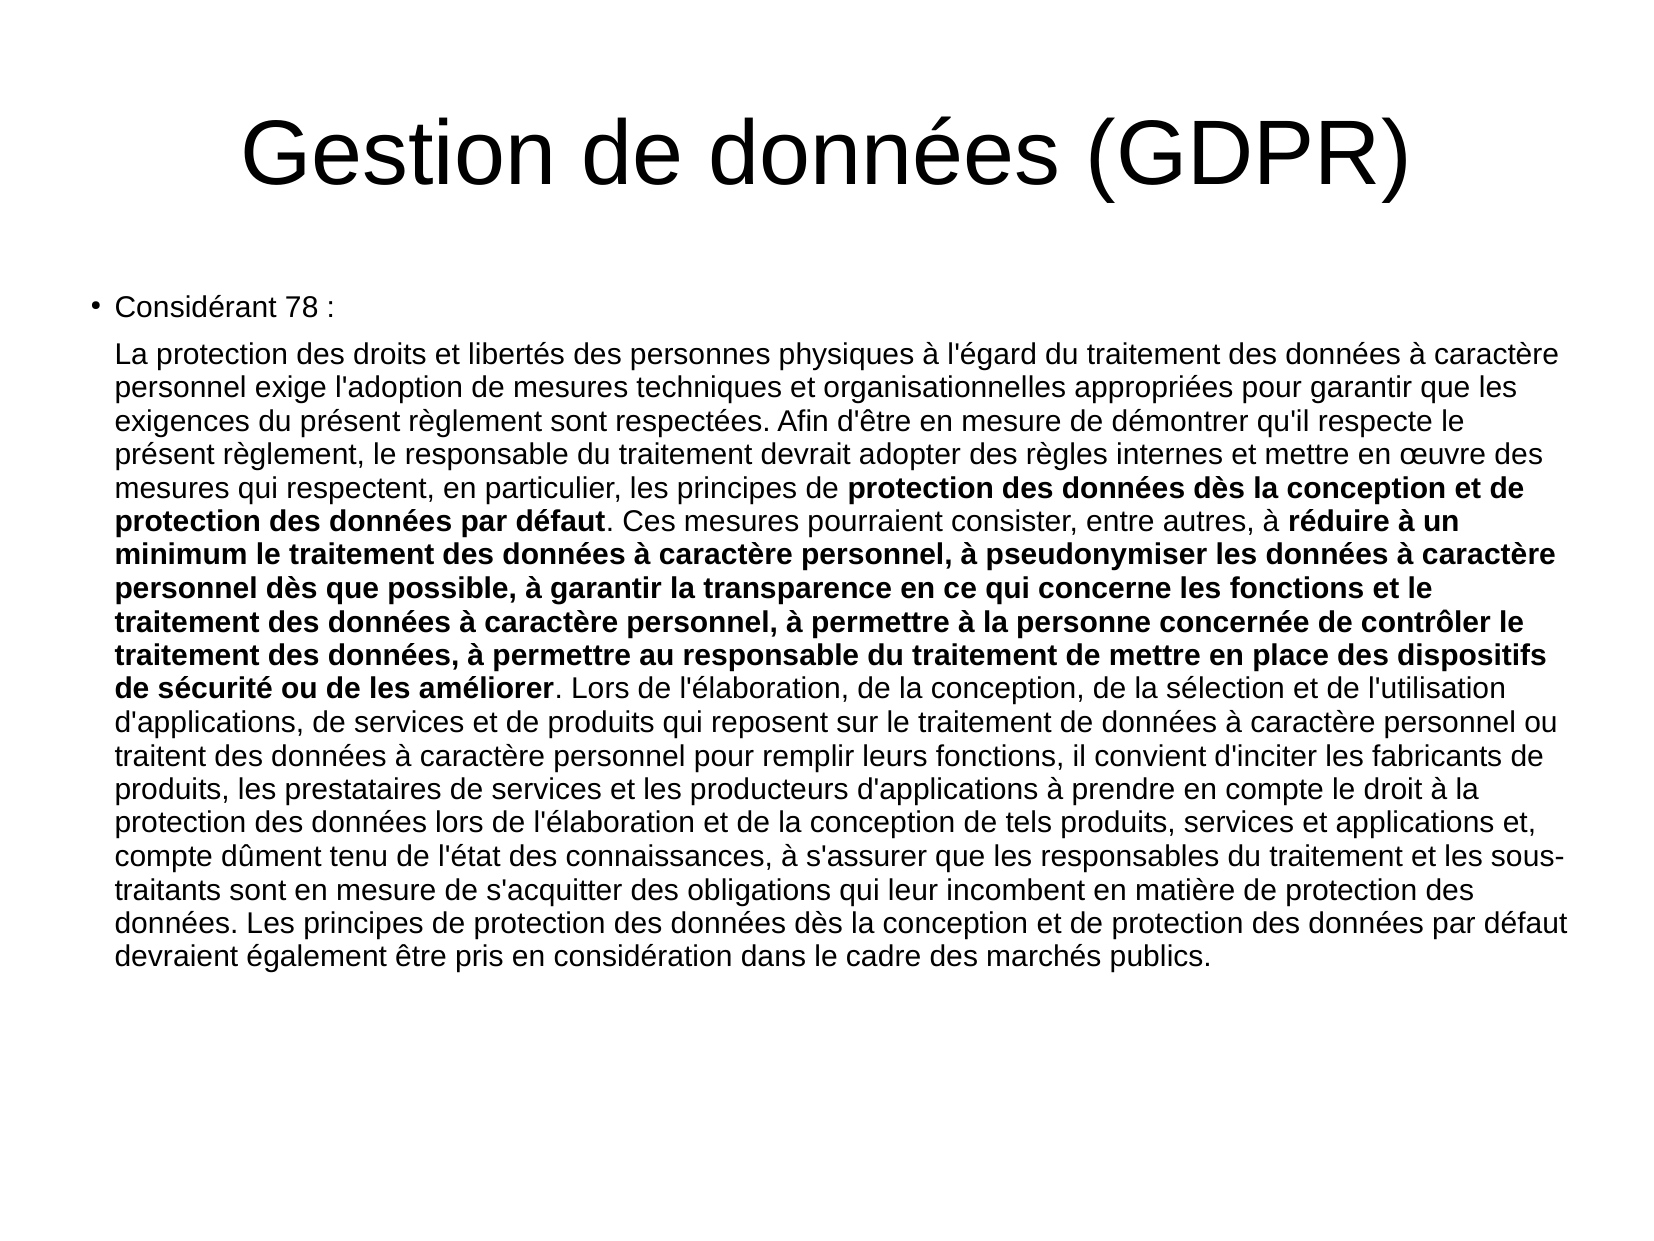

# Gestion de données (GDPR)
Considérant 78 :
La protection des droits et libertés des personnes physiques à l'égard du traitement des données à caractère personnel exige l'adoption de mesures techniques et organisationnelles appropriées pour garantir que les exigences du présent règlement sont respectées. Afin d'être en mesure de démontrer qu'il respecte le présent règlement, le responsable du traitement devrait adopter des règles internes et mettre en œuvre des mesures qui respectent, en particulier, les principes de protection des données dès la conception et de protection des données par défaut. Ces mesures pourraient consister, entre autres, à réduire à un minimum le traitement des données à caractère personnel, à pseudonymiser les données à caractère personnel dès que possible, à garantir la transparence en ce qui concerne les fonctions et le traitement des données à caractère personnel, à permettre à la personne concernée de contrôler le traitement des données, à permettre au responsable du traitement de mettre en place des dispositifs de sécurité ou de les améliorer. Lors de l'élaboration, de la conception, de la sélection et de l'utilisation d'applications, de services et de produits qui reposent sur le traitement de données à caractère personnel ou traitent des données à caractère personnel pour remplir leurs fonctions, il convient d'inciter les fabricants de produits, les prestataires de services et les producteurs d'applications à prendre en compte le droit à la protection des données lors de l'élaboration et de la conception de tels produits, services et applications et, compte dûment tenu de l'état des connaissances, à s'assurer que les responsables du traitement et les sous-traitants sont en mesure de s'acquitter des obligations qui leur incombent en matière de protection des données. Les principes de protection des données dès la conception et de protection des données par défaut devraient également être pris en considération dans le cadre des marchés publics.